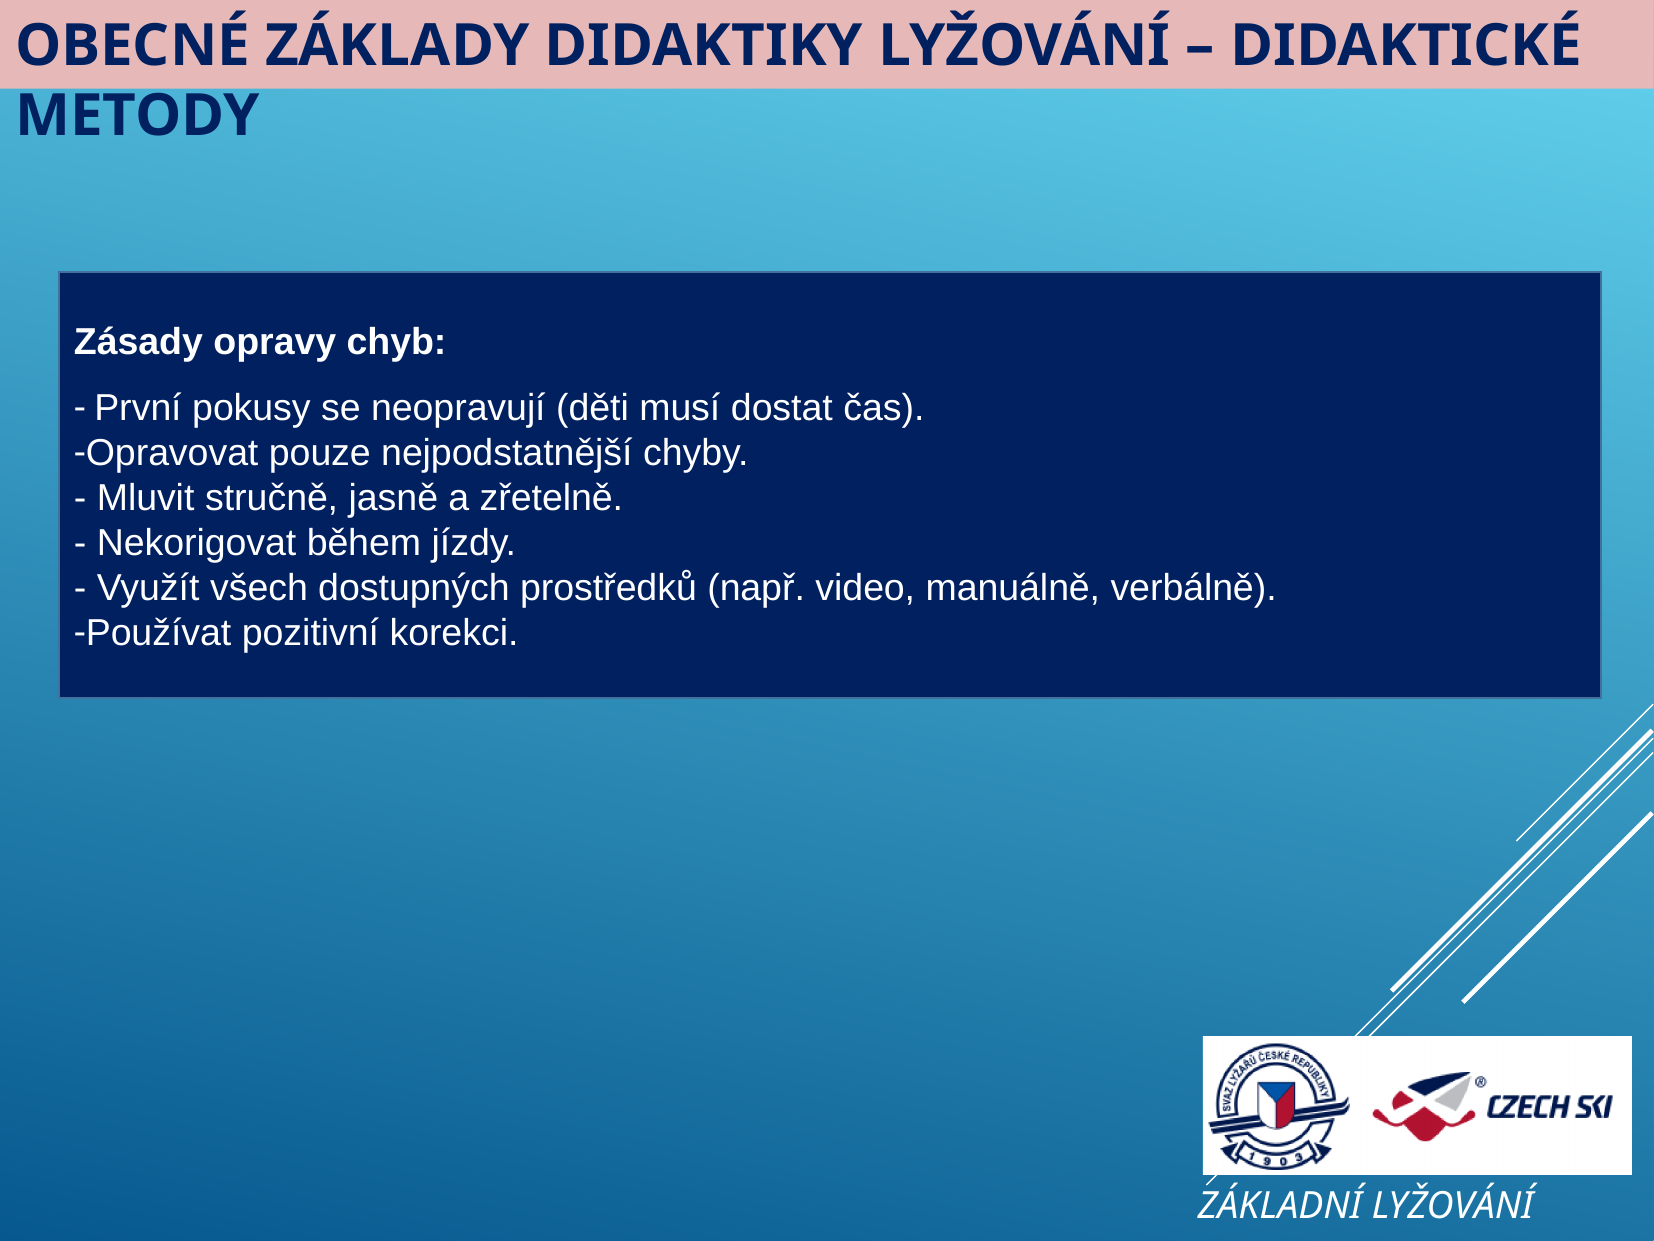

# Obecné základy didaktiky lyžování – didaktické metody
Zásady opravy chyb:
 První pokusy se neopravují (děti musí dostat čas).
Opravovat pouze nejpodstatnější chyby.
- Mluvit stručně, jasně a zřetelně.
- Nekorigovat během jízdy.
- Využít všech dostupných prostředků (např. video, manuálně, verbálně).
Používat pozitivní korekci.
ZÁKLADNÍ LYŽOVÁNÍ